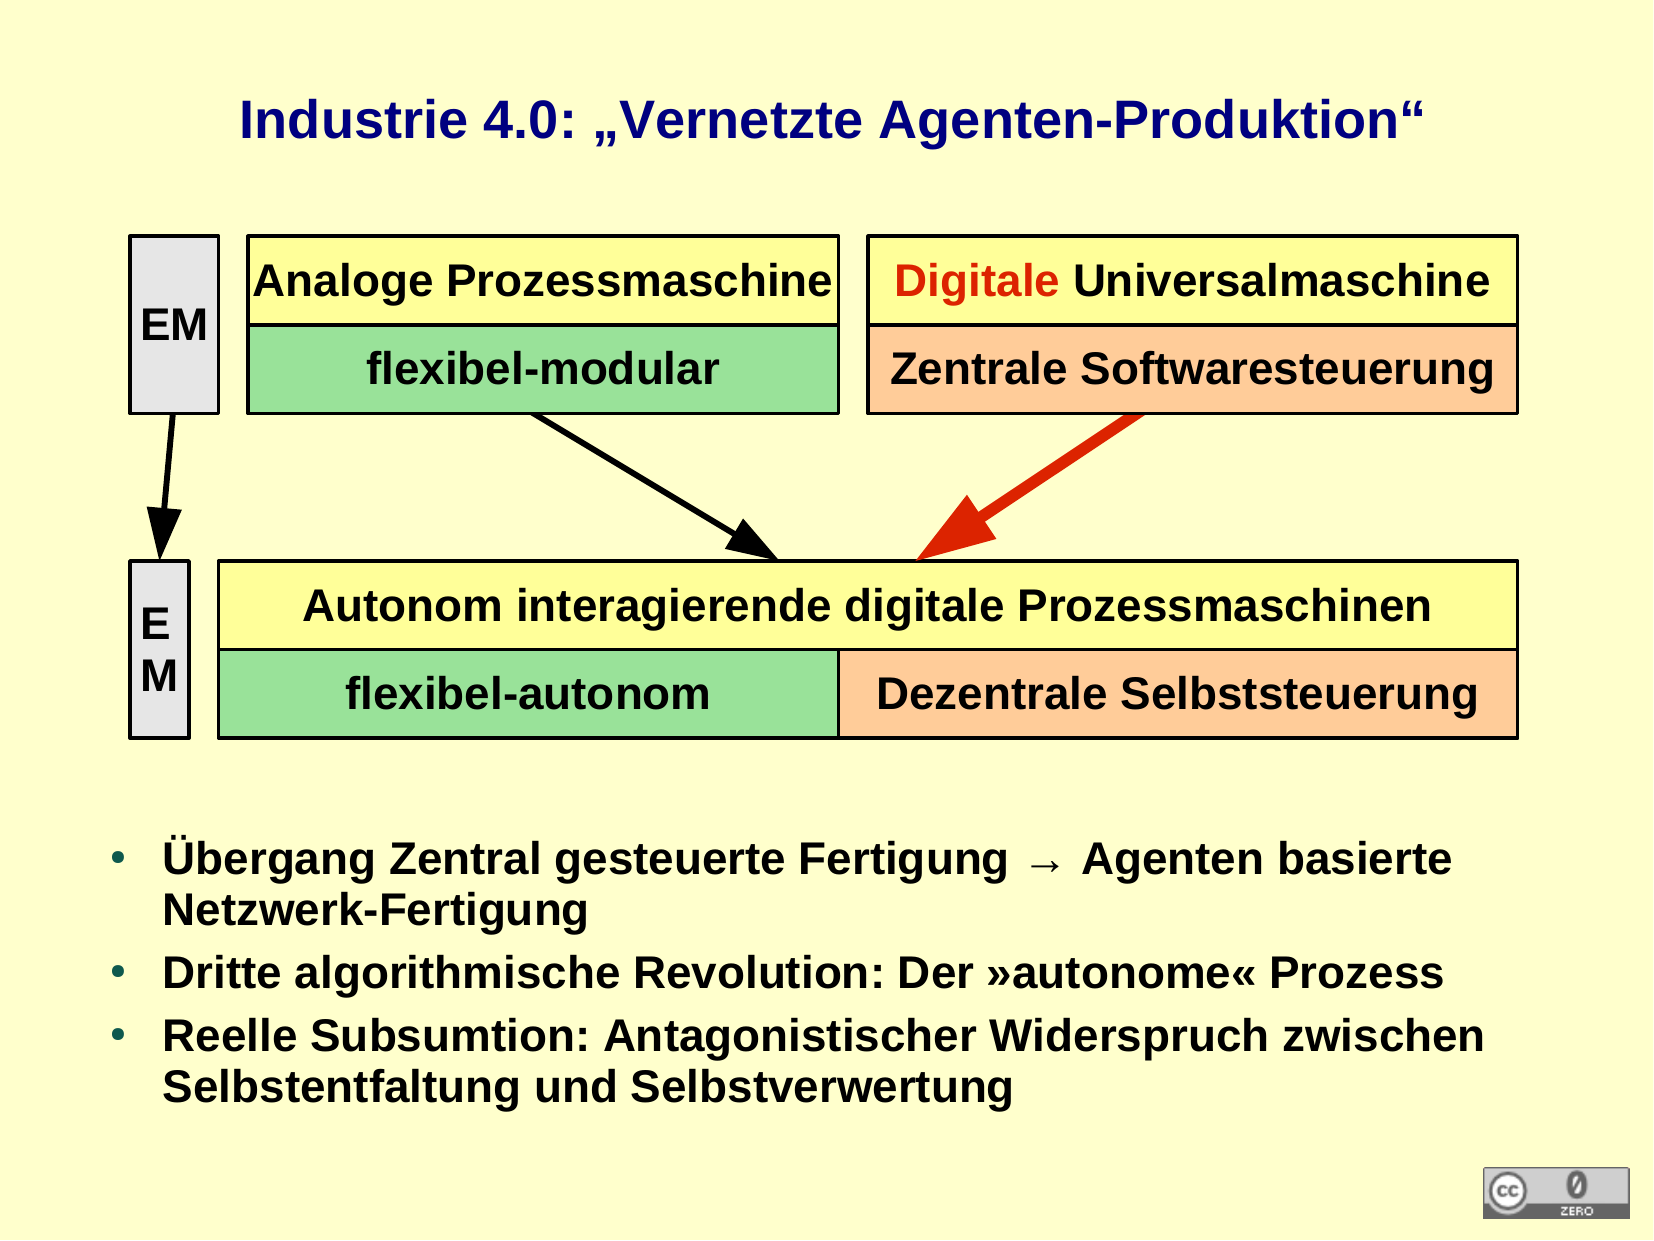

# Industrie 4.0: „Vernetzte Agenten-Produktion“
EM
Analoge Prozessmaschine
Digitale Universalmaschine
flexibel-modular
Zentrale Softwaresteuerung
E
M
Autonom interagierende digitale Prozessmaschinen
flexibel-autonom
Dezentrale Selbststeuerung
Übergang Zentral gesteuerte Fertigung → Agenten basierte Netzwerk-Fertigung
Dritte algorithmische Revolution: Der »autonome« Prozess
Reelle Subsumtion: Antagonistischer Widerspruch zwischen Selbstentfaltung und Selbstverwertung